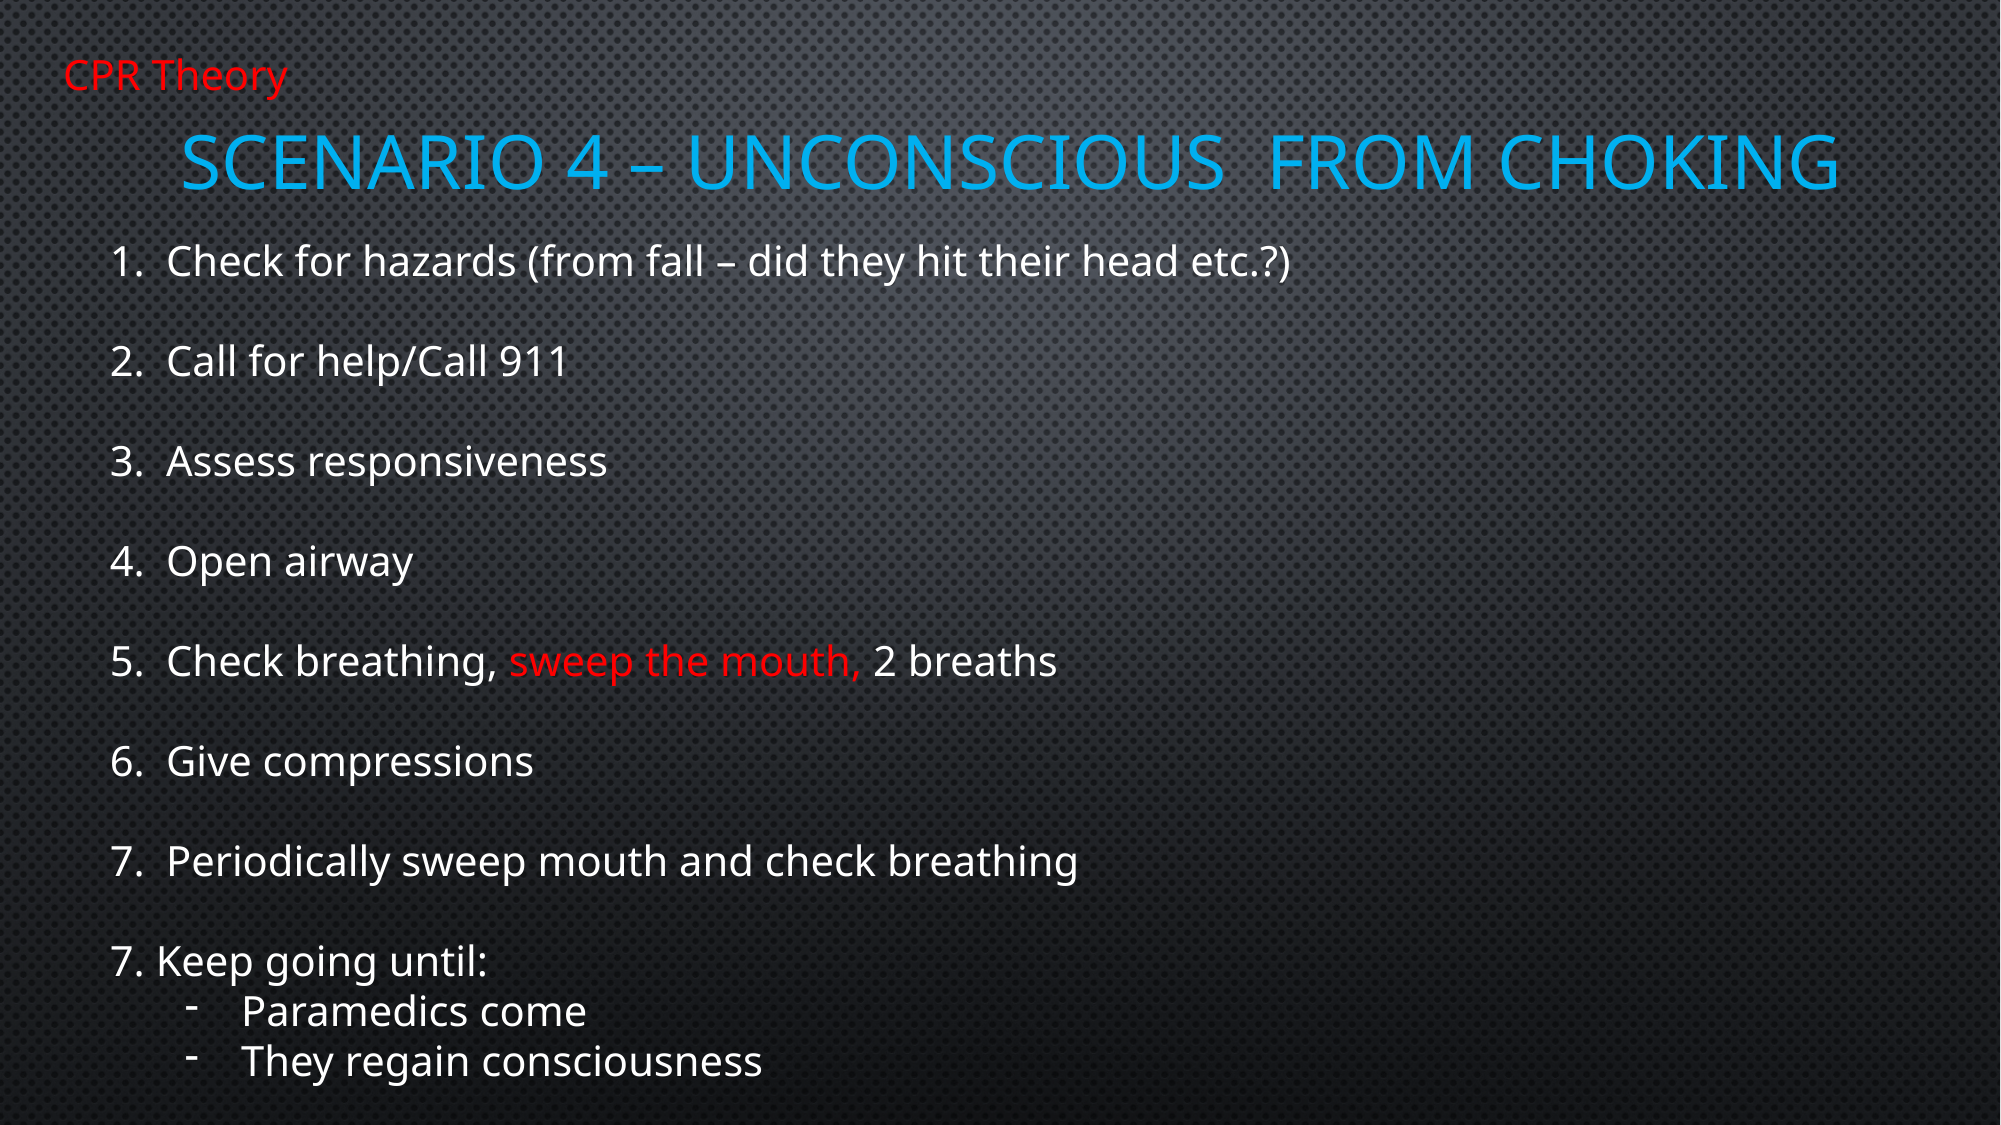

CPR Theory
SCENARIO 4 – UNCONSCIOUS FROM CHOKING
Check for hazards (from fall – did they hit their head etc.?)
Call for help/Call 911
Assess responsiveness
Open airway
Check breathing, sweep the mouth, 2 breaths
Give compressions
Periodically sweep mouth and check breathing
7. Keep going until:
Paramedics come
They regain consciousness